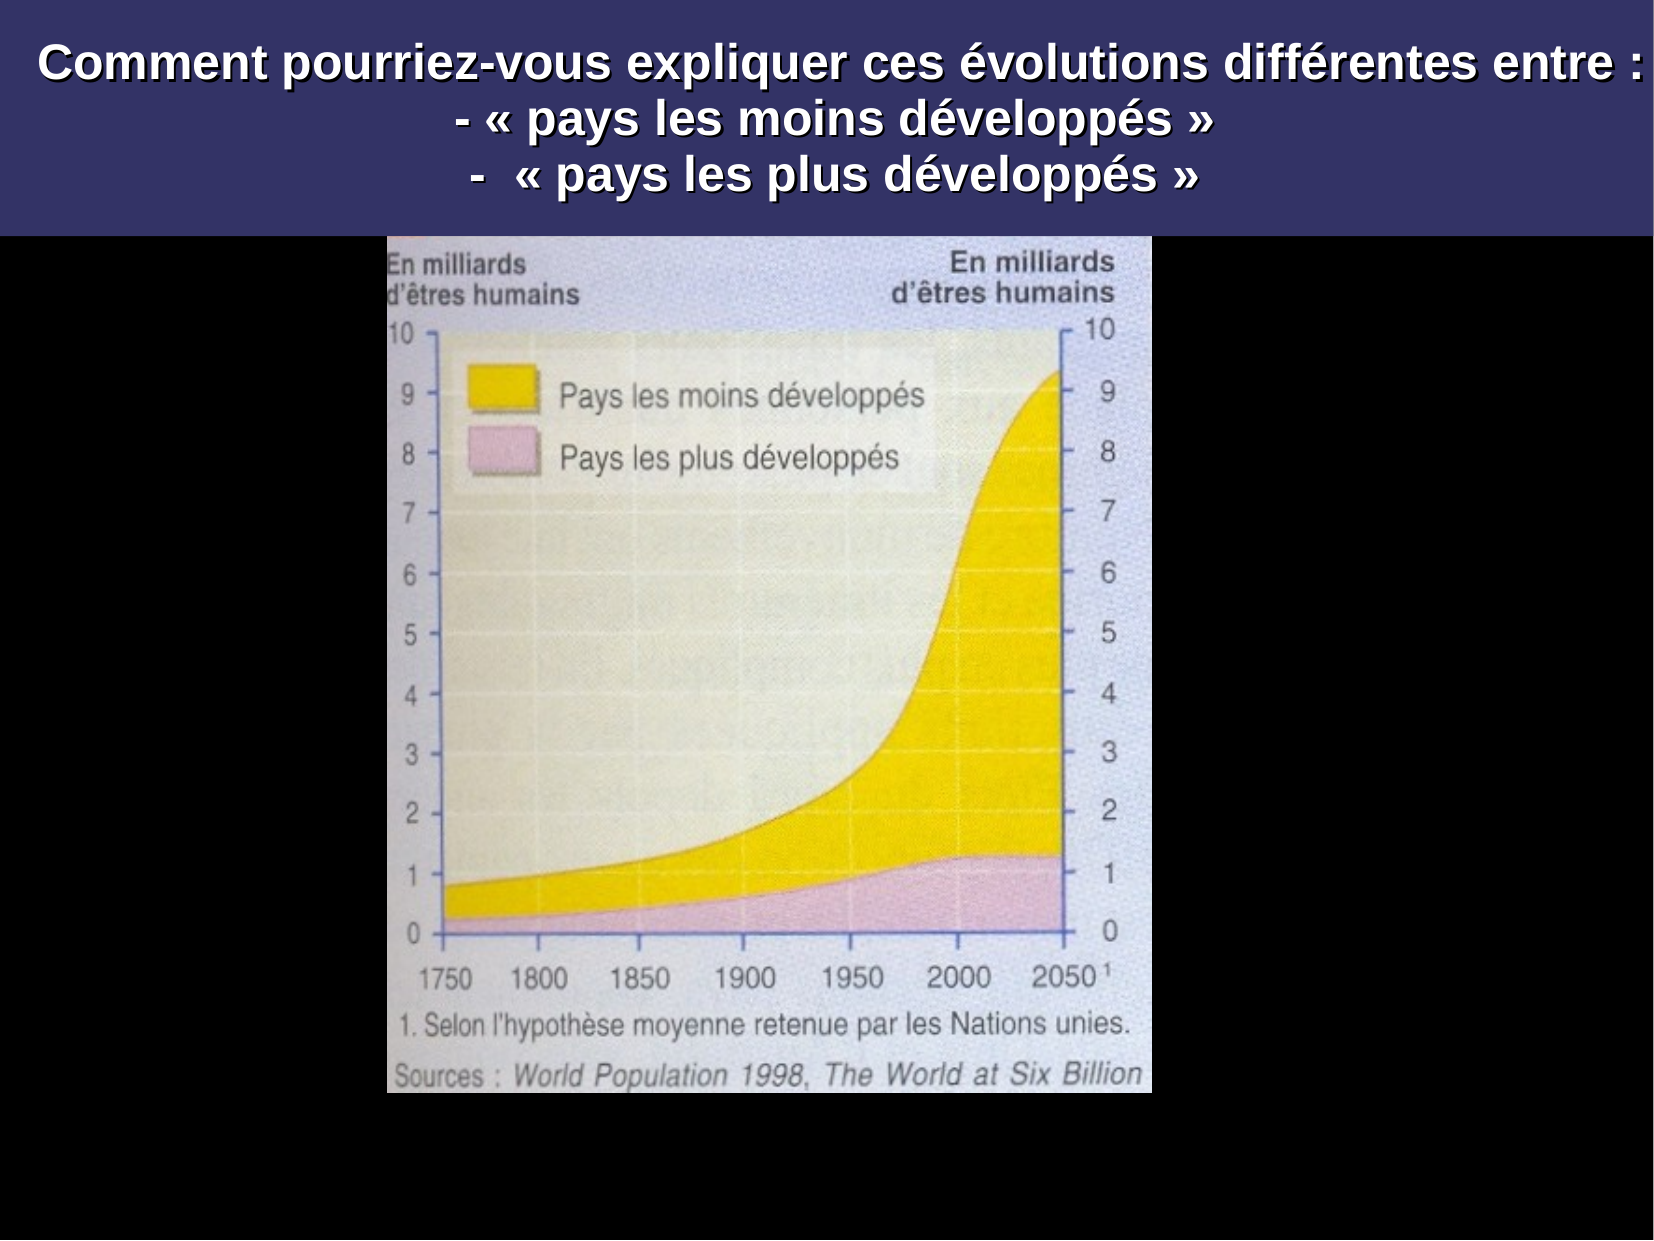

Comment pourriez-vous expliquer ces évolutions différentes entre :
- « pays les moins développés »
- « pays les plus développés »